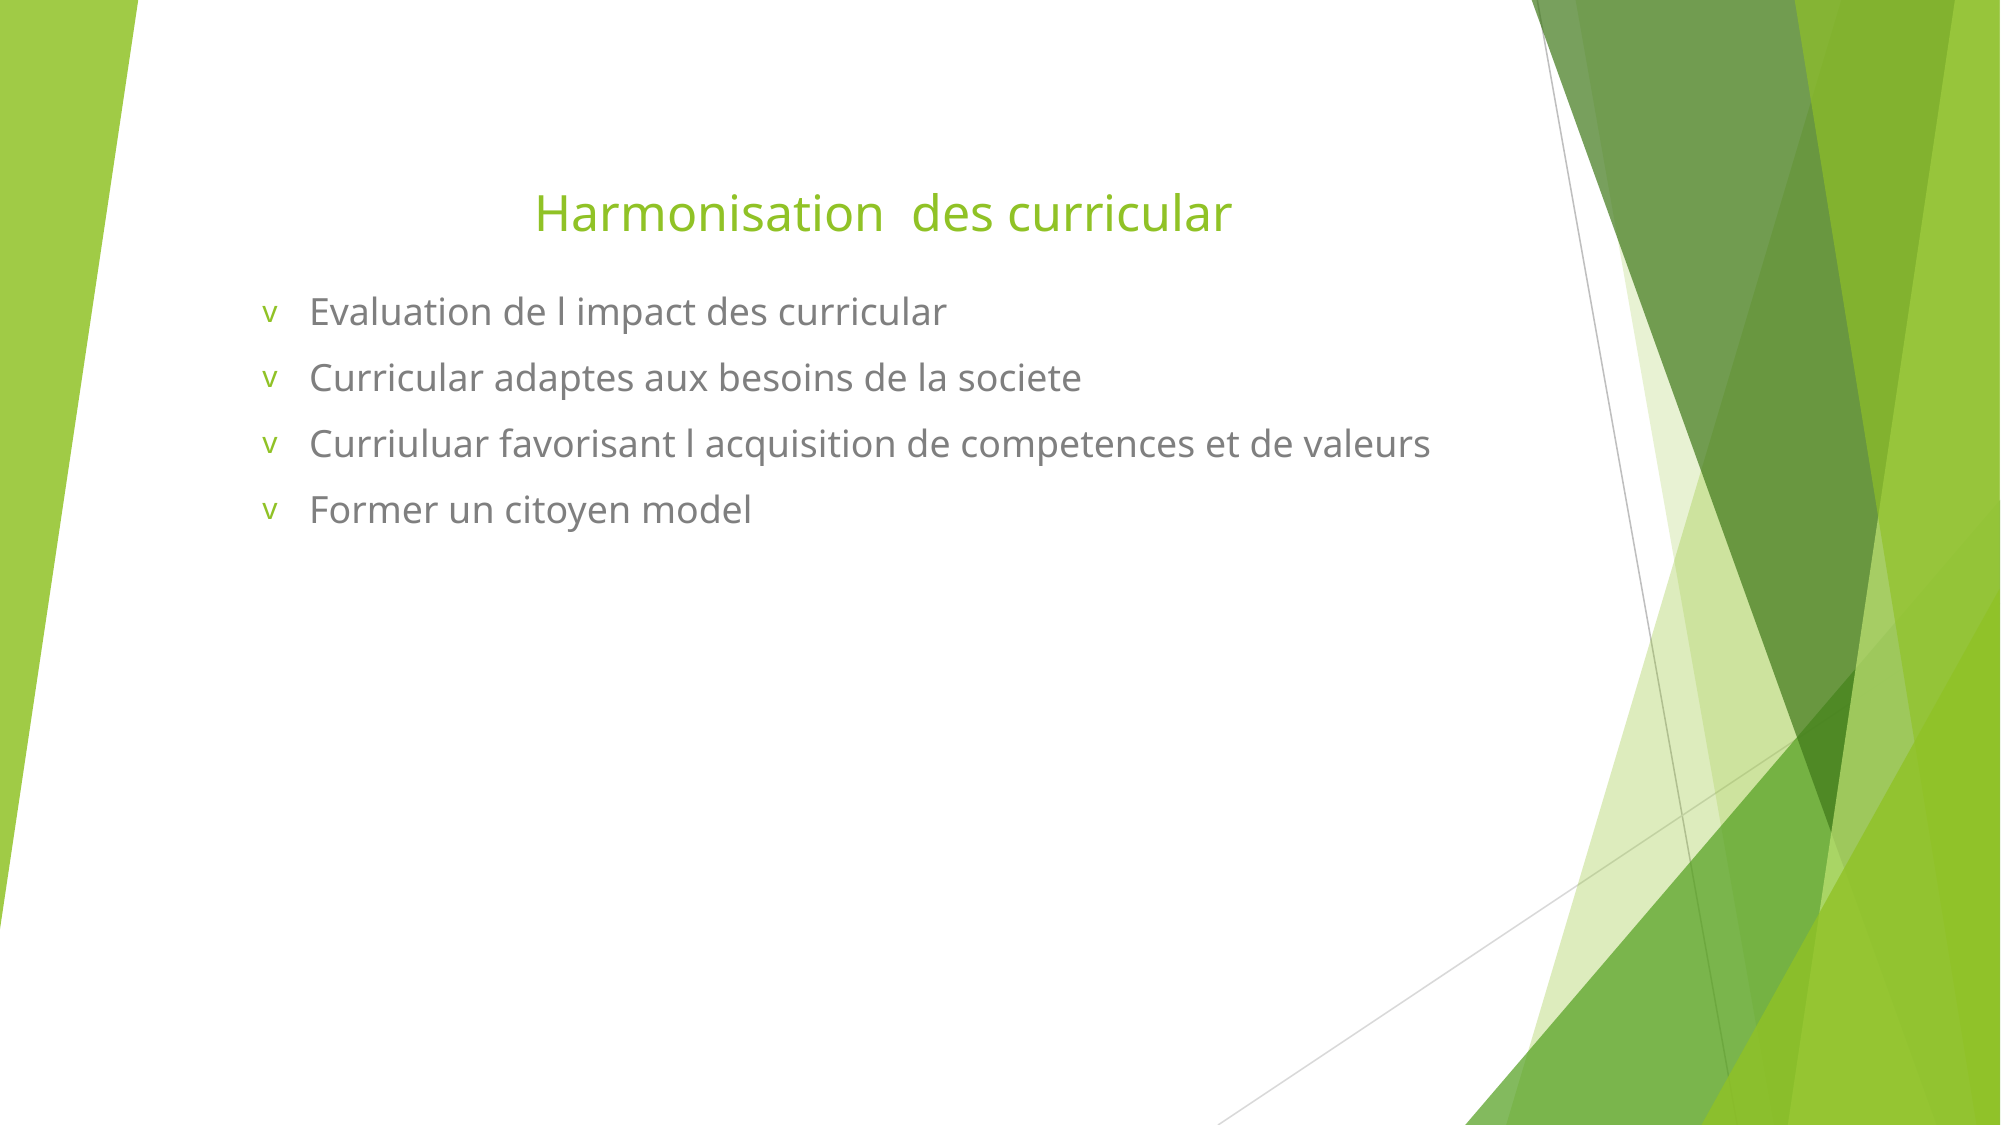

# Harmonisation des curricular
Evaluation de l impact des curricular
Curricular adaptes aux besoins de la societe
Curriuluar favorisant l acquisition de competences et de valeurs
Former un citoyen model